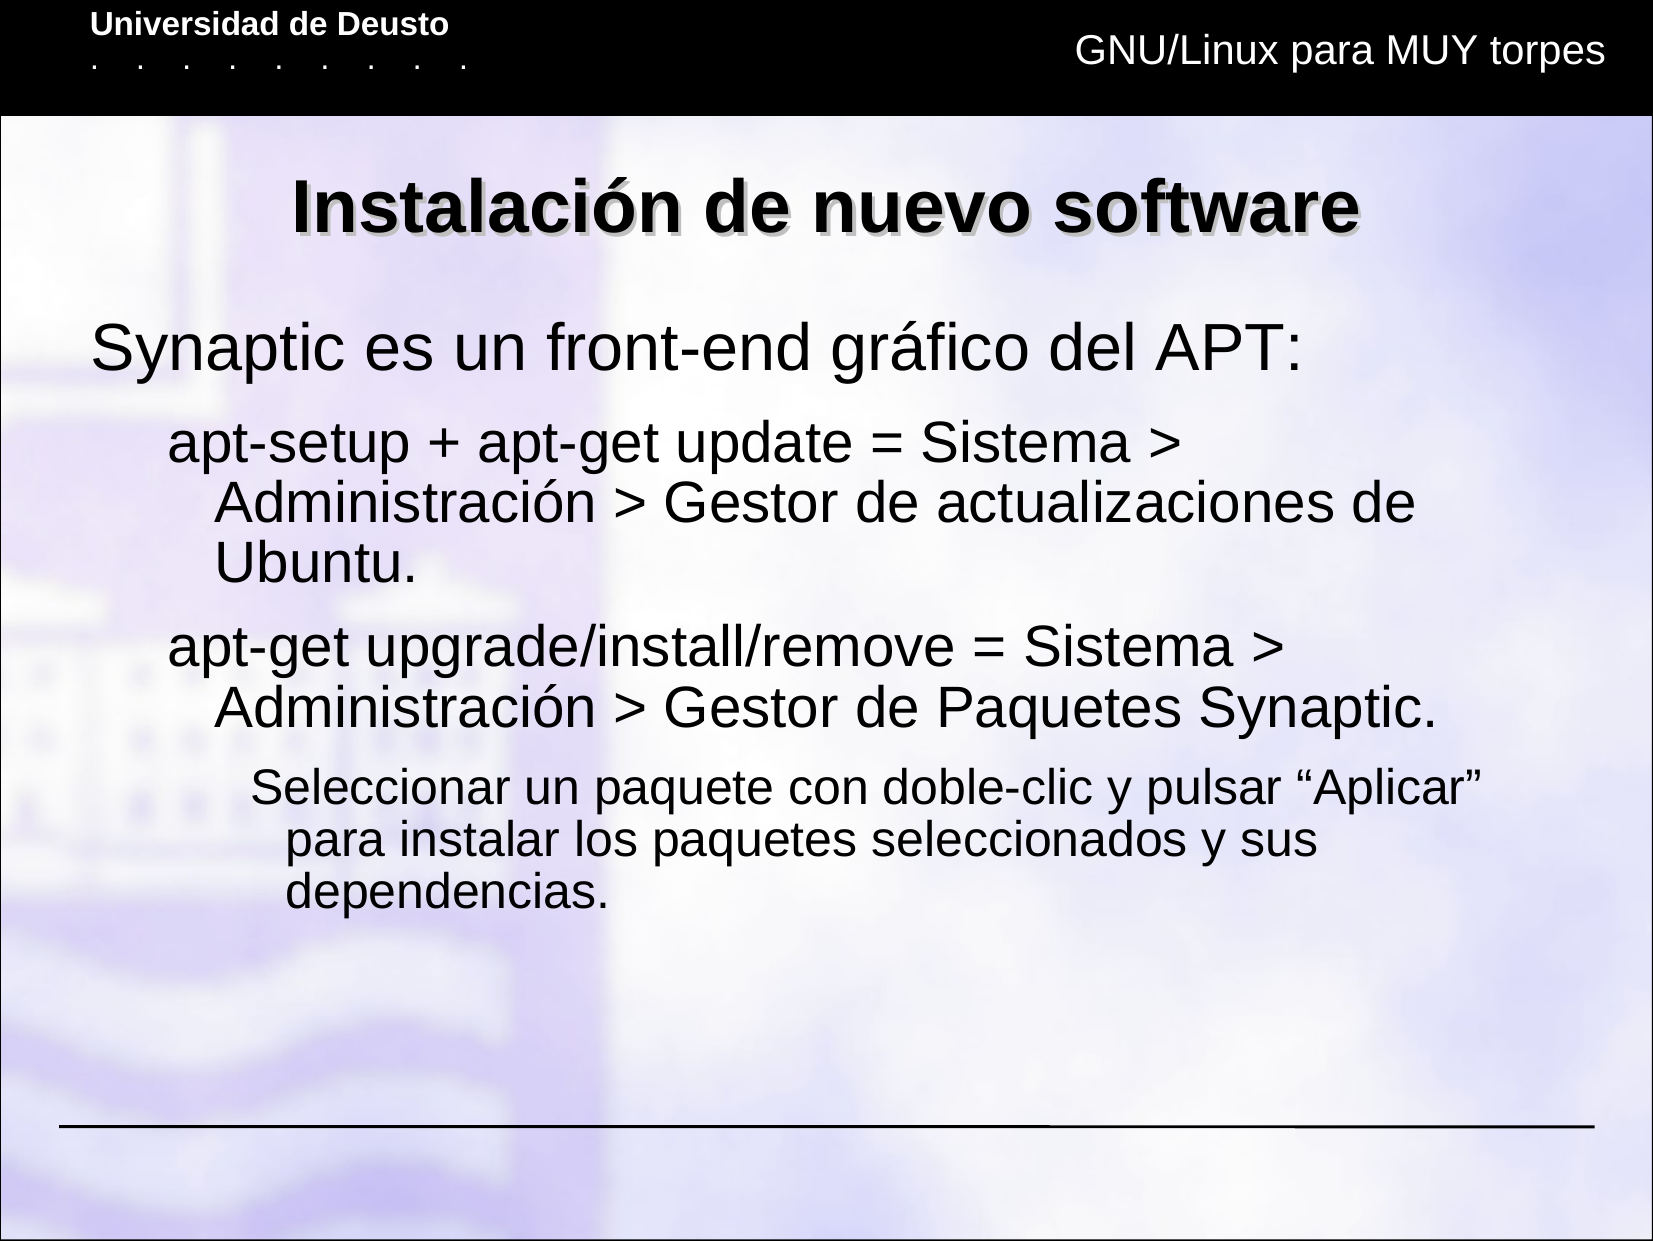

# Instalación de nuevo software
Synaptic es un front-end gráfico del APT:
apt-setup + apt-get update = Sistema > Administración > Gestor de actualizaciones de Ubuntu.
apt-get upgrade/install/remove = Sistema > Administración > Gestor de Paquetes Synaptic.
Seleccionar un paquete con doble-clic y pulsar “Aplicar” para instalar los paquetes seleccionados y sus dependencias.